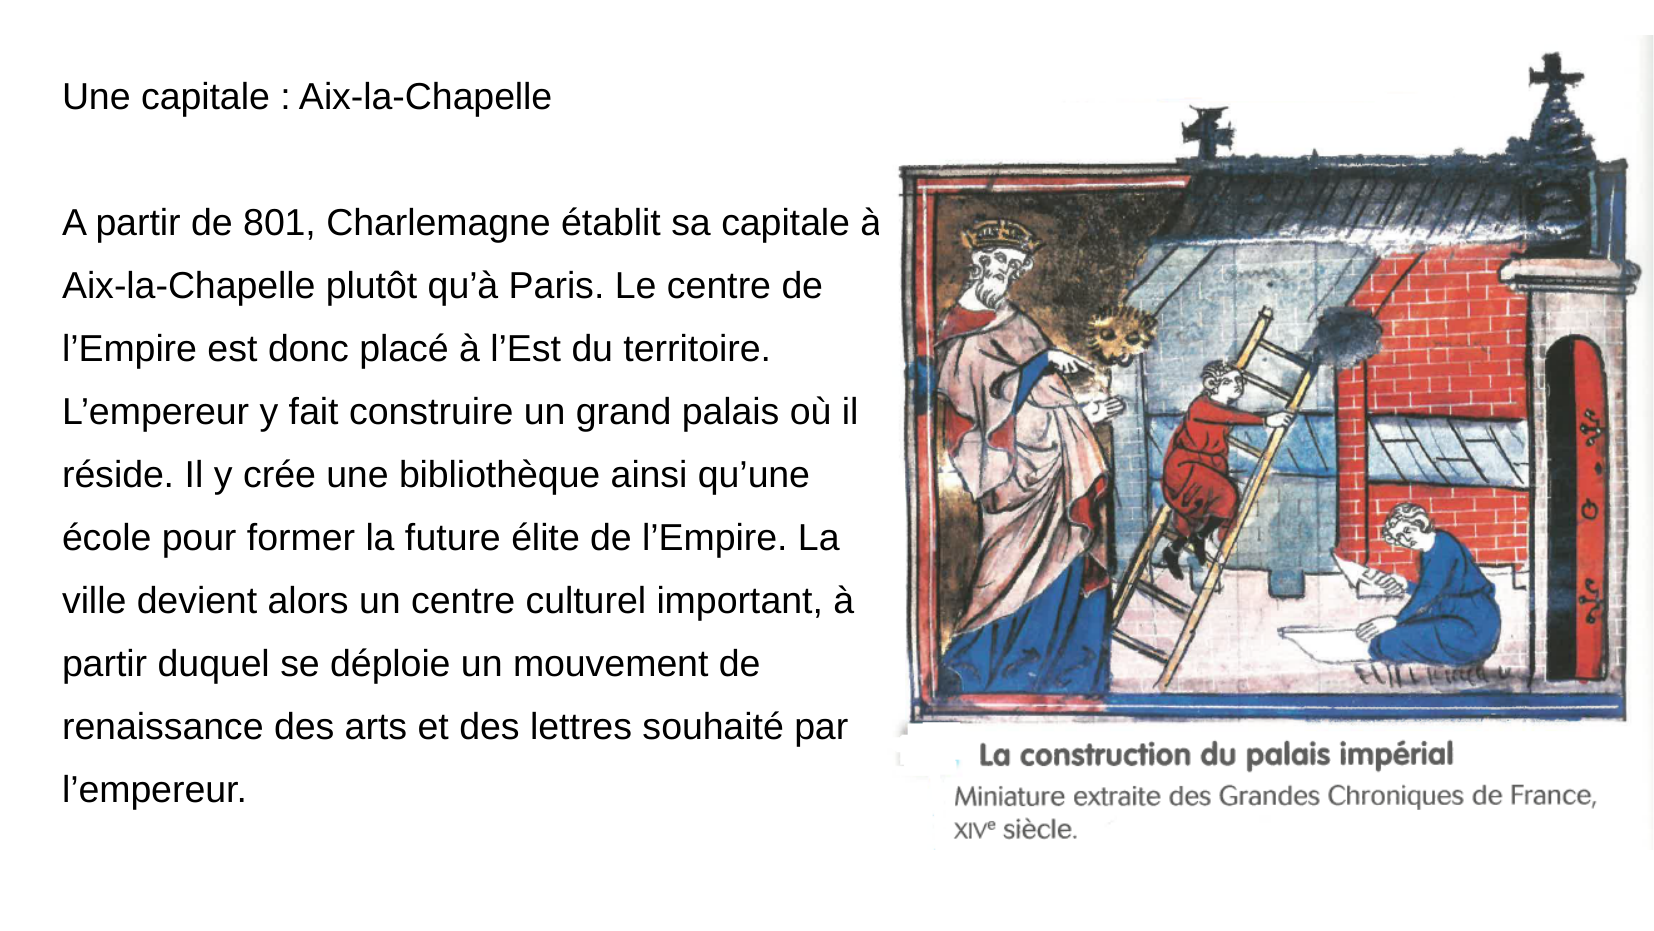

Une capitale : Aix-la-Chapelle
A partir de 801, Charlemagne établit sa capitale à Aix-la-Chapelle plutôt qu’à Paris. Le centre de l’Empire est donc placé à l’Est du territoire. L’empereur y fait construire un grand palais où il réside. Il y crée une bibliothèque ainsi qu’une école pour former la future élite de l’Empire. La ville devient alors un centre culturel important, à partir duquel se déploie un mouvement de renaissance des arts et des lettres souhaité par l’empereur.